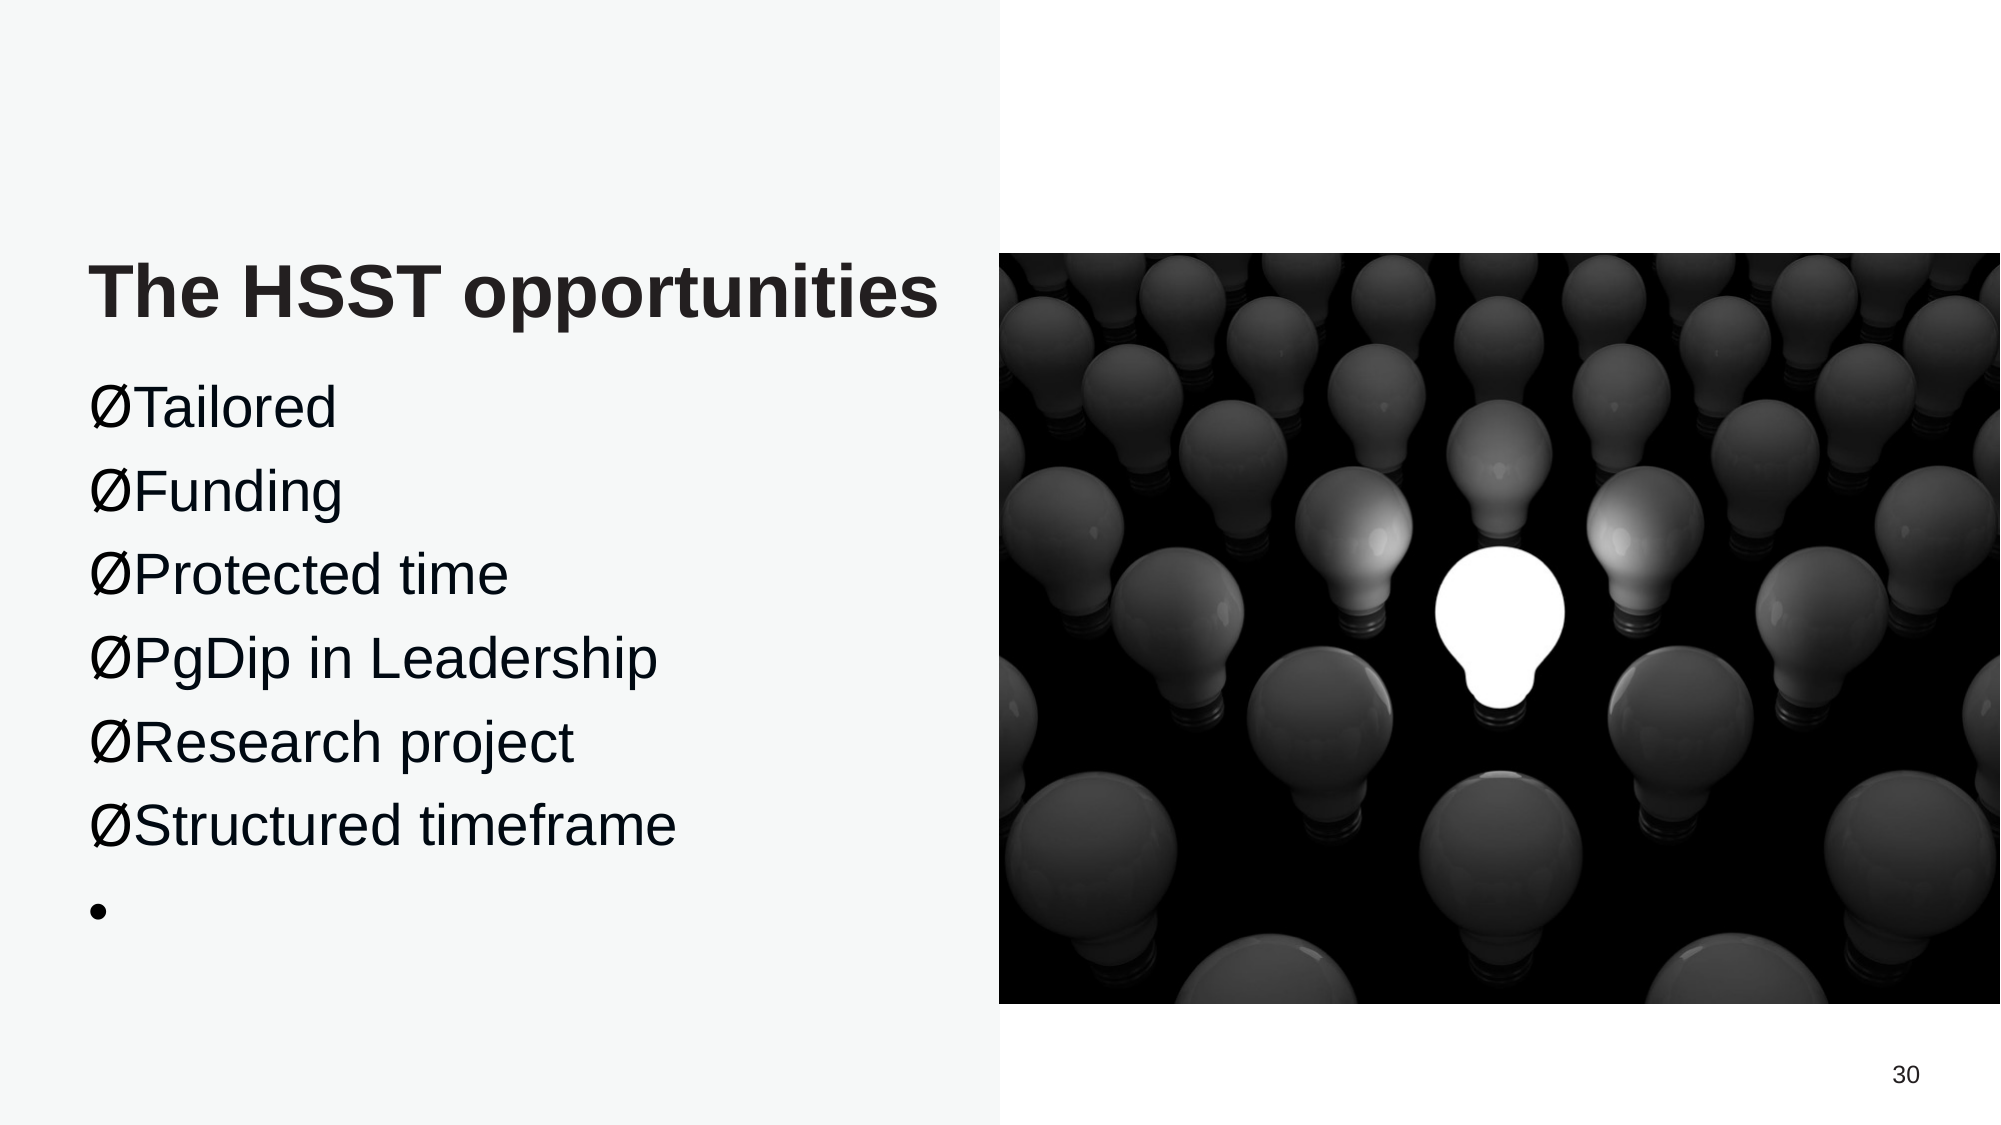

# The HSST opportunities
Tailored
Funding
Protected time
PgDip in Leadership
Research project
Structured timeframe